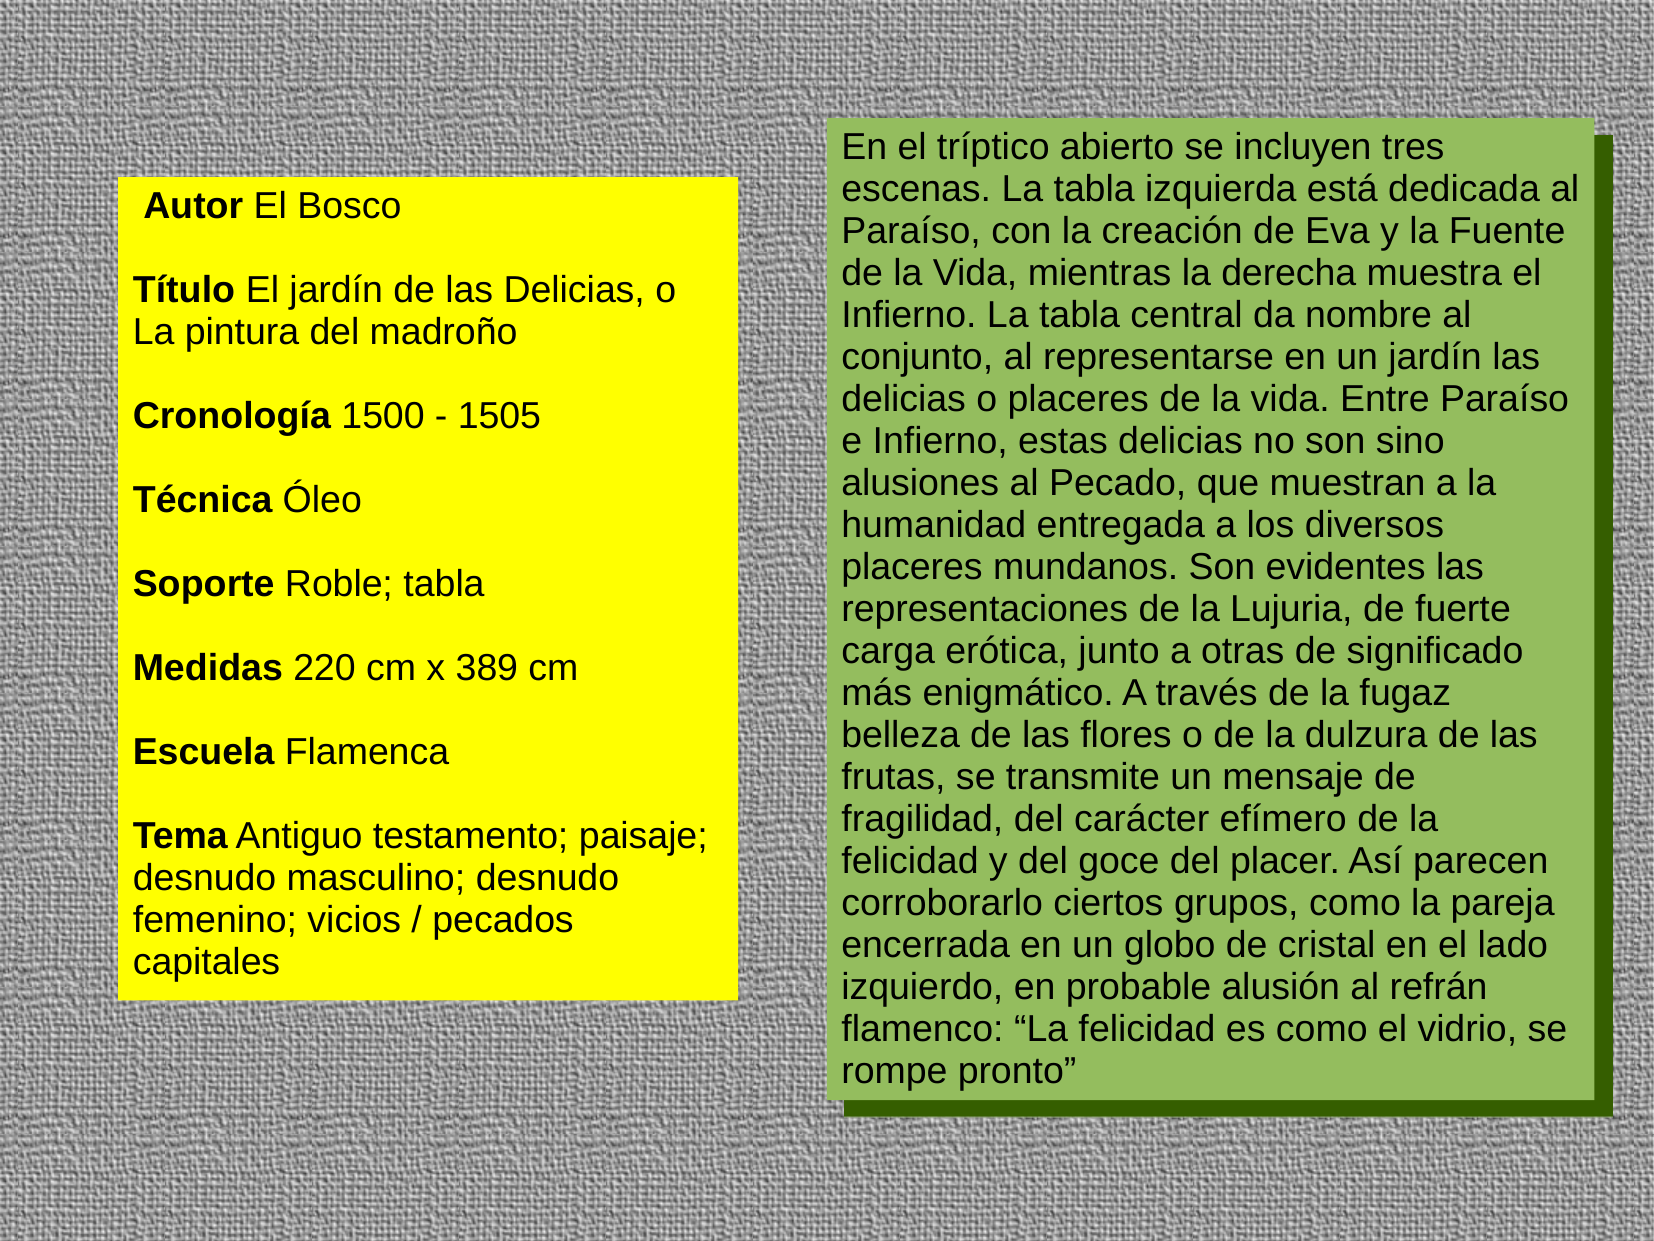

En el tríptico abierto se incluyen tres escenas. La tabla izquierda está dedicada al Paraíso, con la creación de Eva y la Fuente de la Vida, mientras la derecha muestra el Infierno. La tabla central da nombre al conjunto, al representarse en un jardín las delicias o placeres de la vida. Entre Paraíso e Infierno, estas delicias no son sino alusiones al Pecado, que muestran a la humanidad entregada a los diversos placeres mundanos. Son evidentes las representaciones de la Lujuria, de fuerte carga erótica, junto a otras de significado más enigmático. A través de la fugaz belleza de las flores o de la dulzura de las frutas, se transmite un mensaje de fragilidad, del carácter efímero de la felicidad y del goce del placer. Así parecen corroborarlo ciertos grupos, como la pareja encerrada en un globo de cristal en el lado izquierdo, en probable alusión al refrán flamenco: “La felicidad es como el vidrio, se rompe pronto”
 Autor El Bosco
Título El jardín de las Delicias, o La pintura del madroño
Cronología 1500 - 1505
Técnica Óleo
Soporte Roble; tabla
Medidas 220 cm x 389 cm
Escuela Flamenca
Tema Antiguo testamento; paisaje; desnudo masculino; desnudo femenino; vicios / pecados capitales